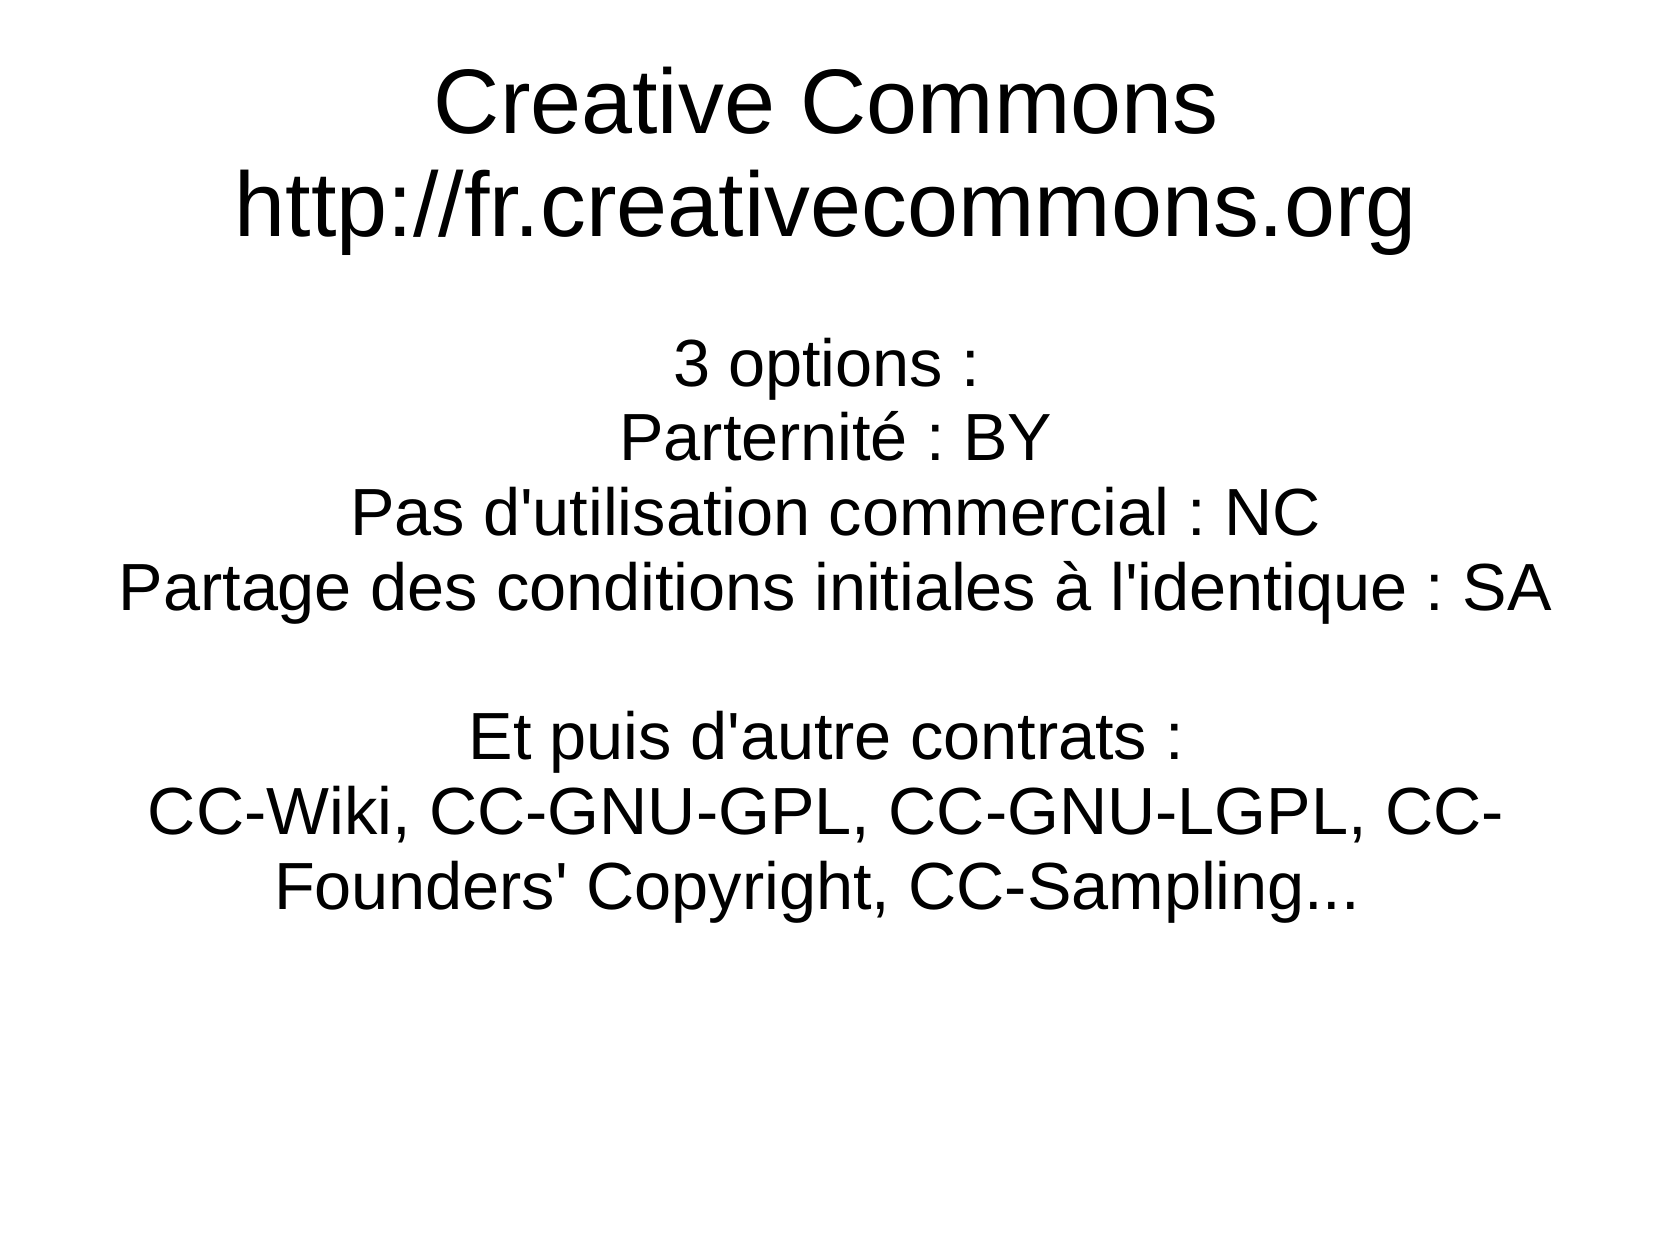

# Creative Commons http://fr.creativecommons.org
3 options :
 Parternité : BY
 Pas d'utilisation commercial : NC
 Partage des conditions initiales à l'identique : SA
Et puis d'autre contrats :
CC-Wiki, CC-GNU-GPL, CC-GNU-LGPL, CC-Founders' Copyright, CC-Sampling...